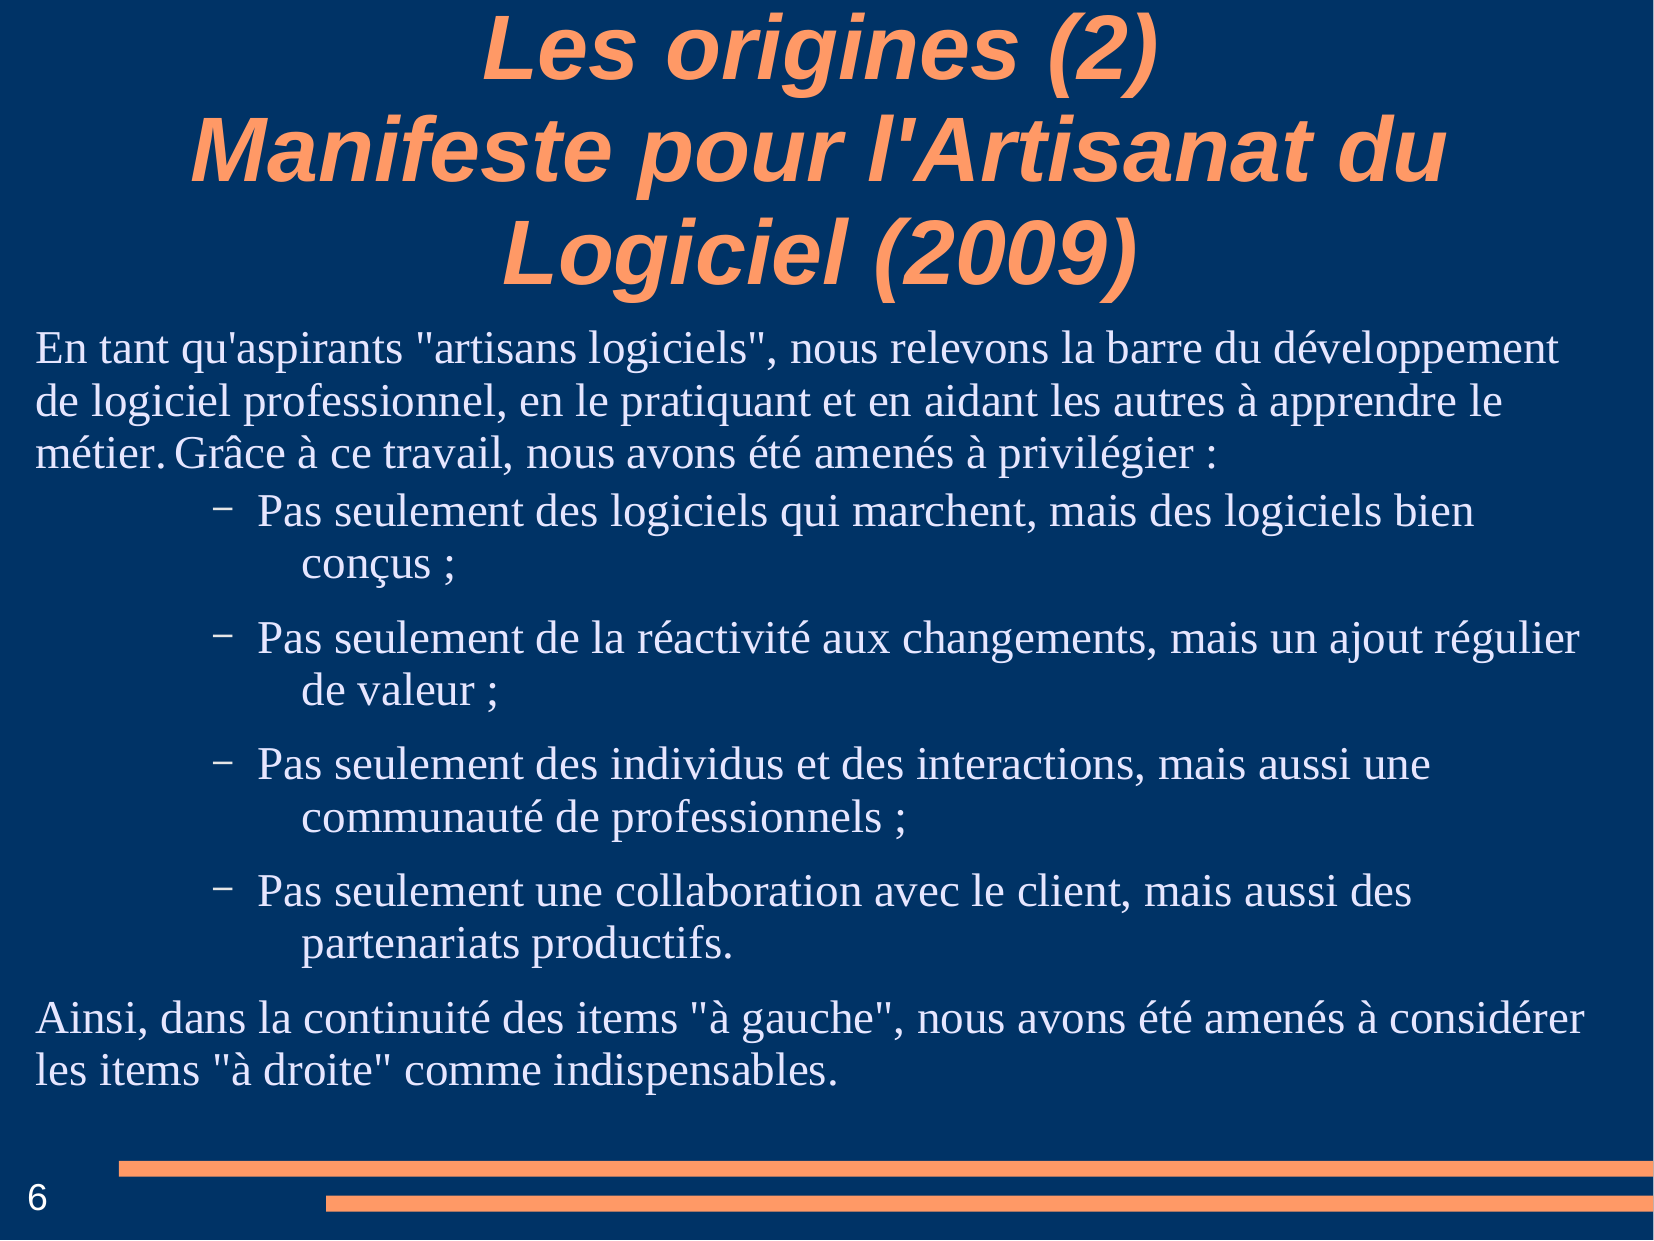

# Les origines (2) Manifeste pour l'Artisanat du Logiciel (2009)
En tant qu'aspirants "artisans logiciels", nous relevons la barre du développement de logiciel professionnel, en le pratiquant et en aidant les autres à apprendre le métier.	Grâce à ce travail, nous avons été amenés à privilégier :
Pas seulement des logiciels qui marchent, mais des logiciels bien conçus ;
Pas seulement de la réactivité aux changements, mais un ajout régulier de valeur ;
Pas seulement des individus et des interactions, mais aussi une communauté de professionnels ;
Pas seulement une collaboration avec le client, mais aussi des partenariats productifs.
Ainsi, dans la continuité des items "à gauche", nous avons été amenés à considérer les items "à droite" comme indispensables.